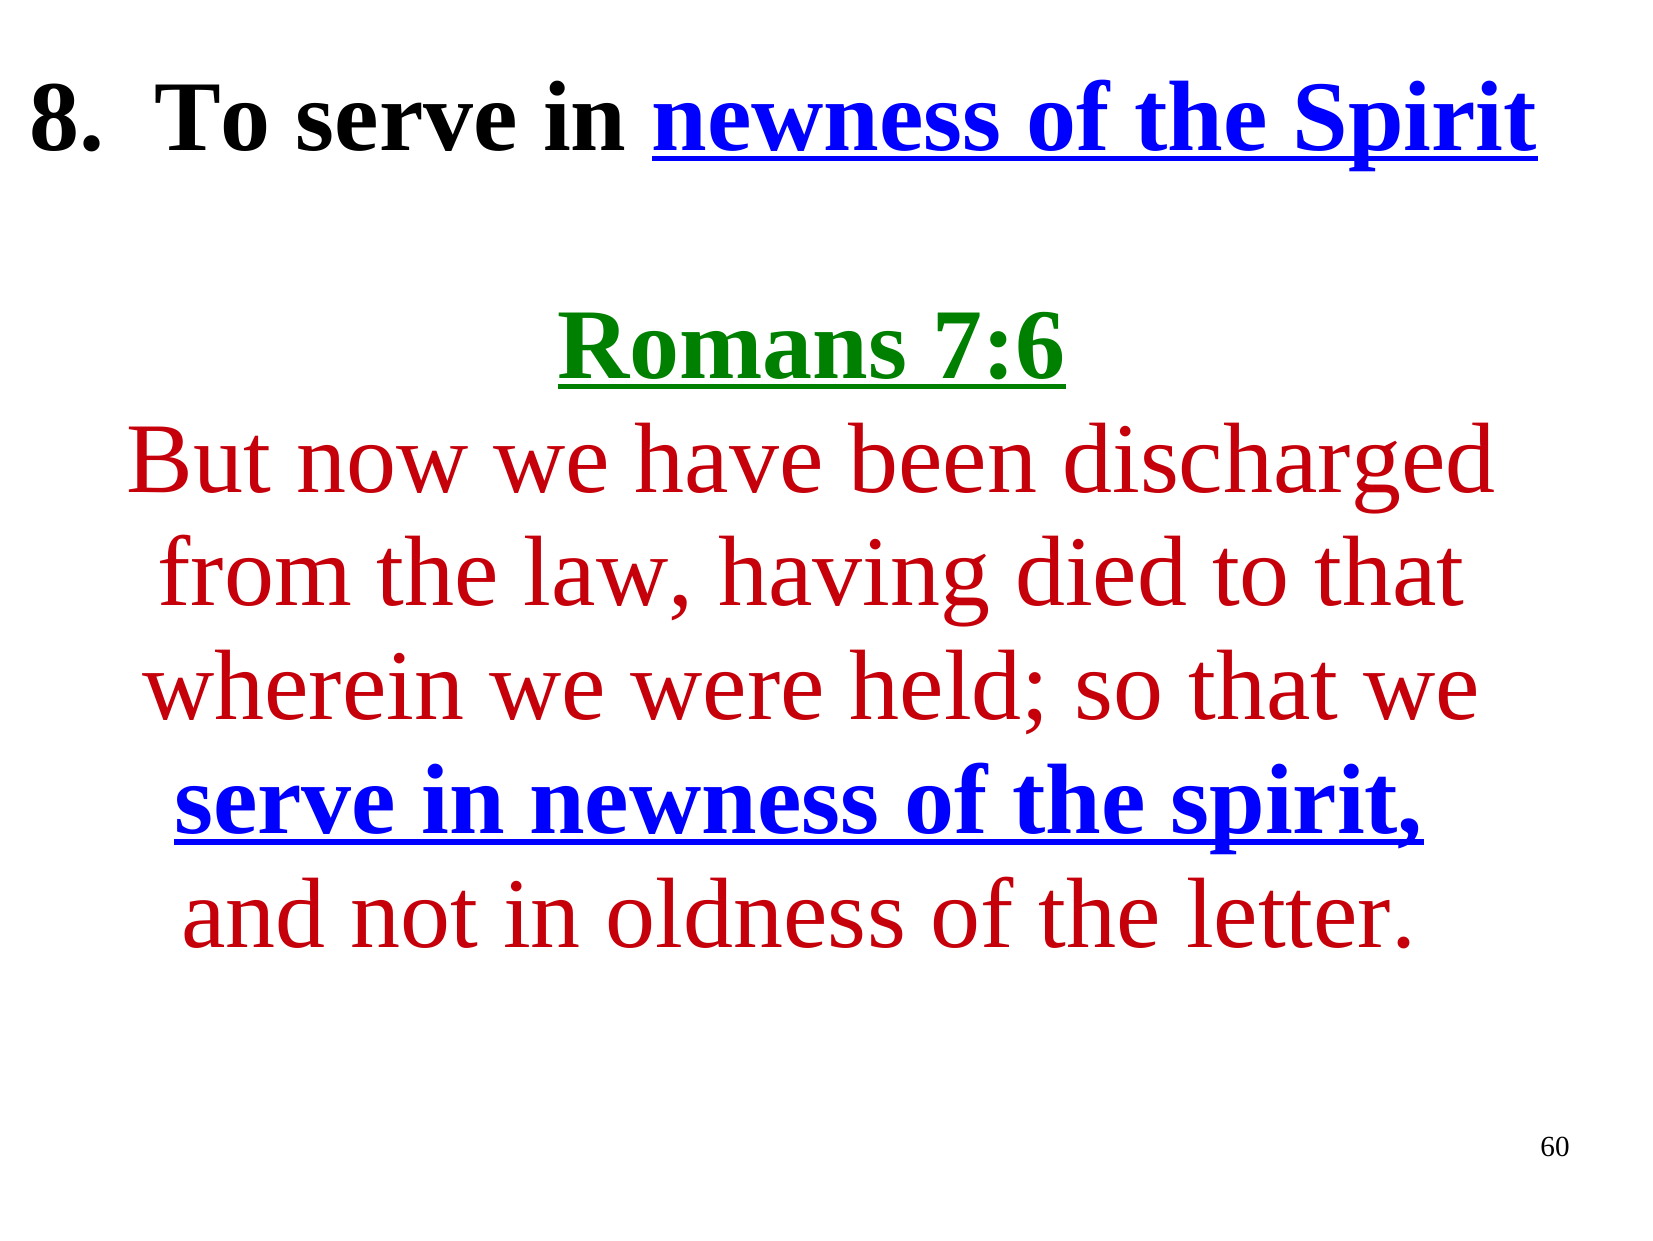

8. To serve in newness of the Spirit
Romans 7:6
But now we have been discharged from the law, having died to that wherein we were held; so that we serve in newness of the spirit,
and not in oldness of the letter.
60